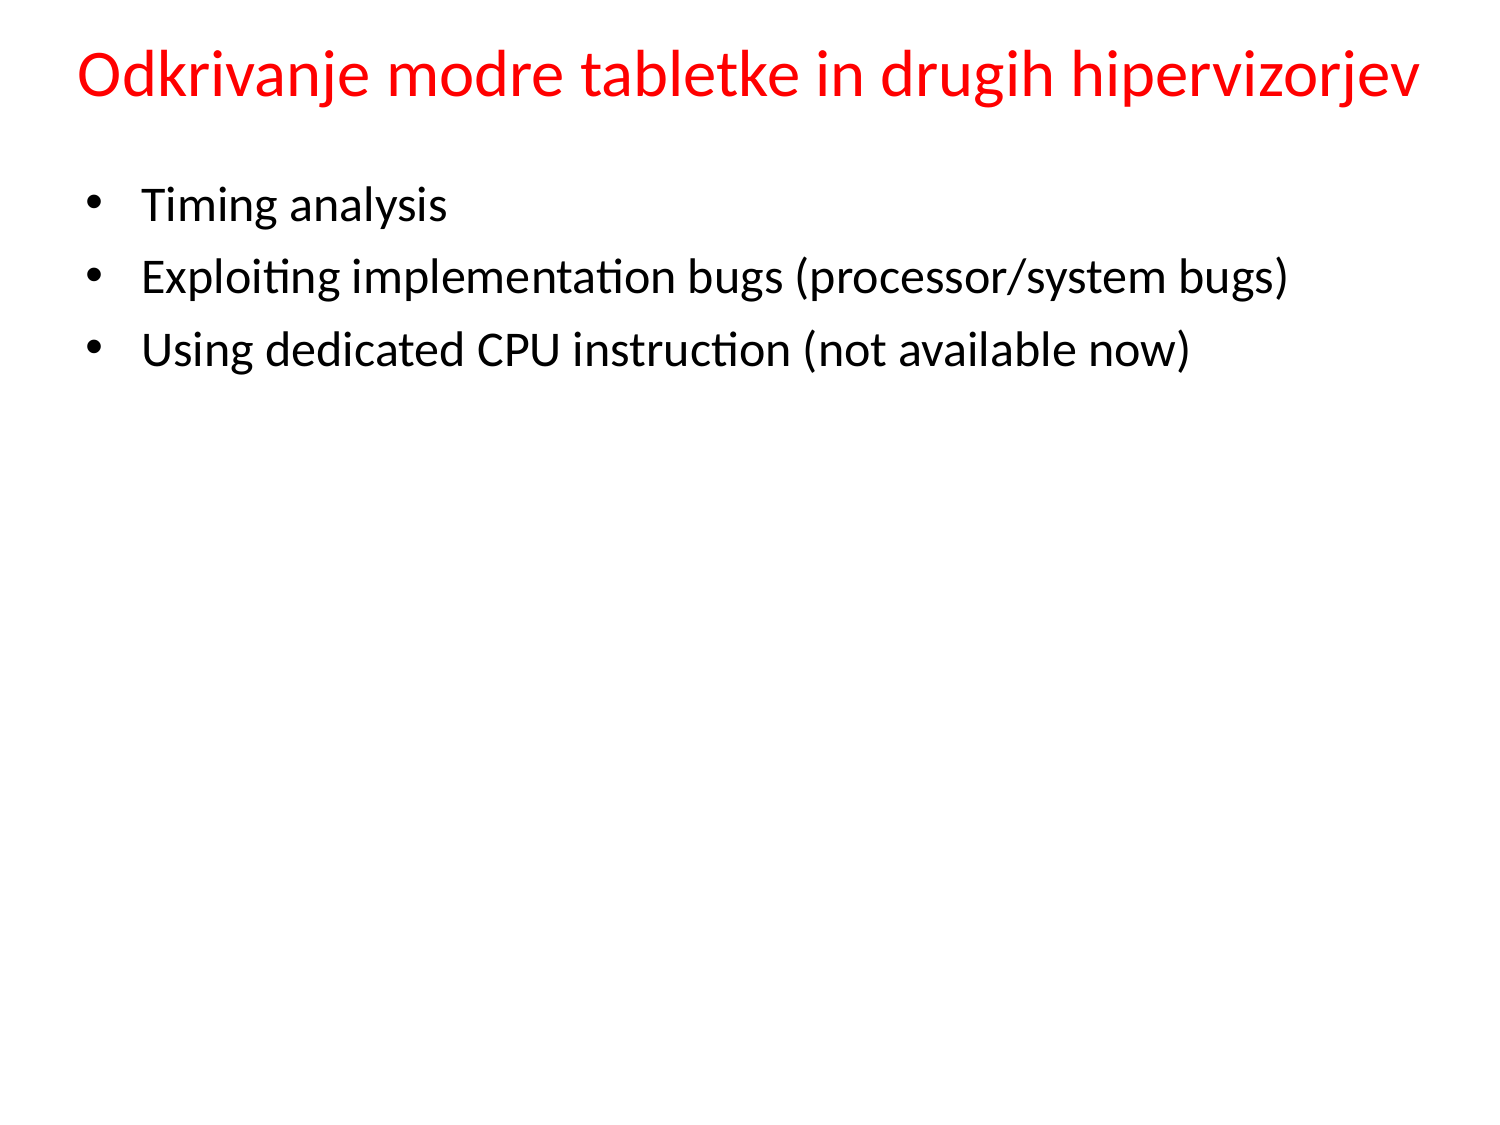

# Odkrivanje modre tabletke in drugih hipervizorjev
Timing analysis
Exploiting implementation bugs (processor/system bugs)
Using dedicated CPU instruction (not available now)